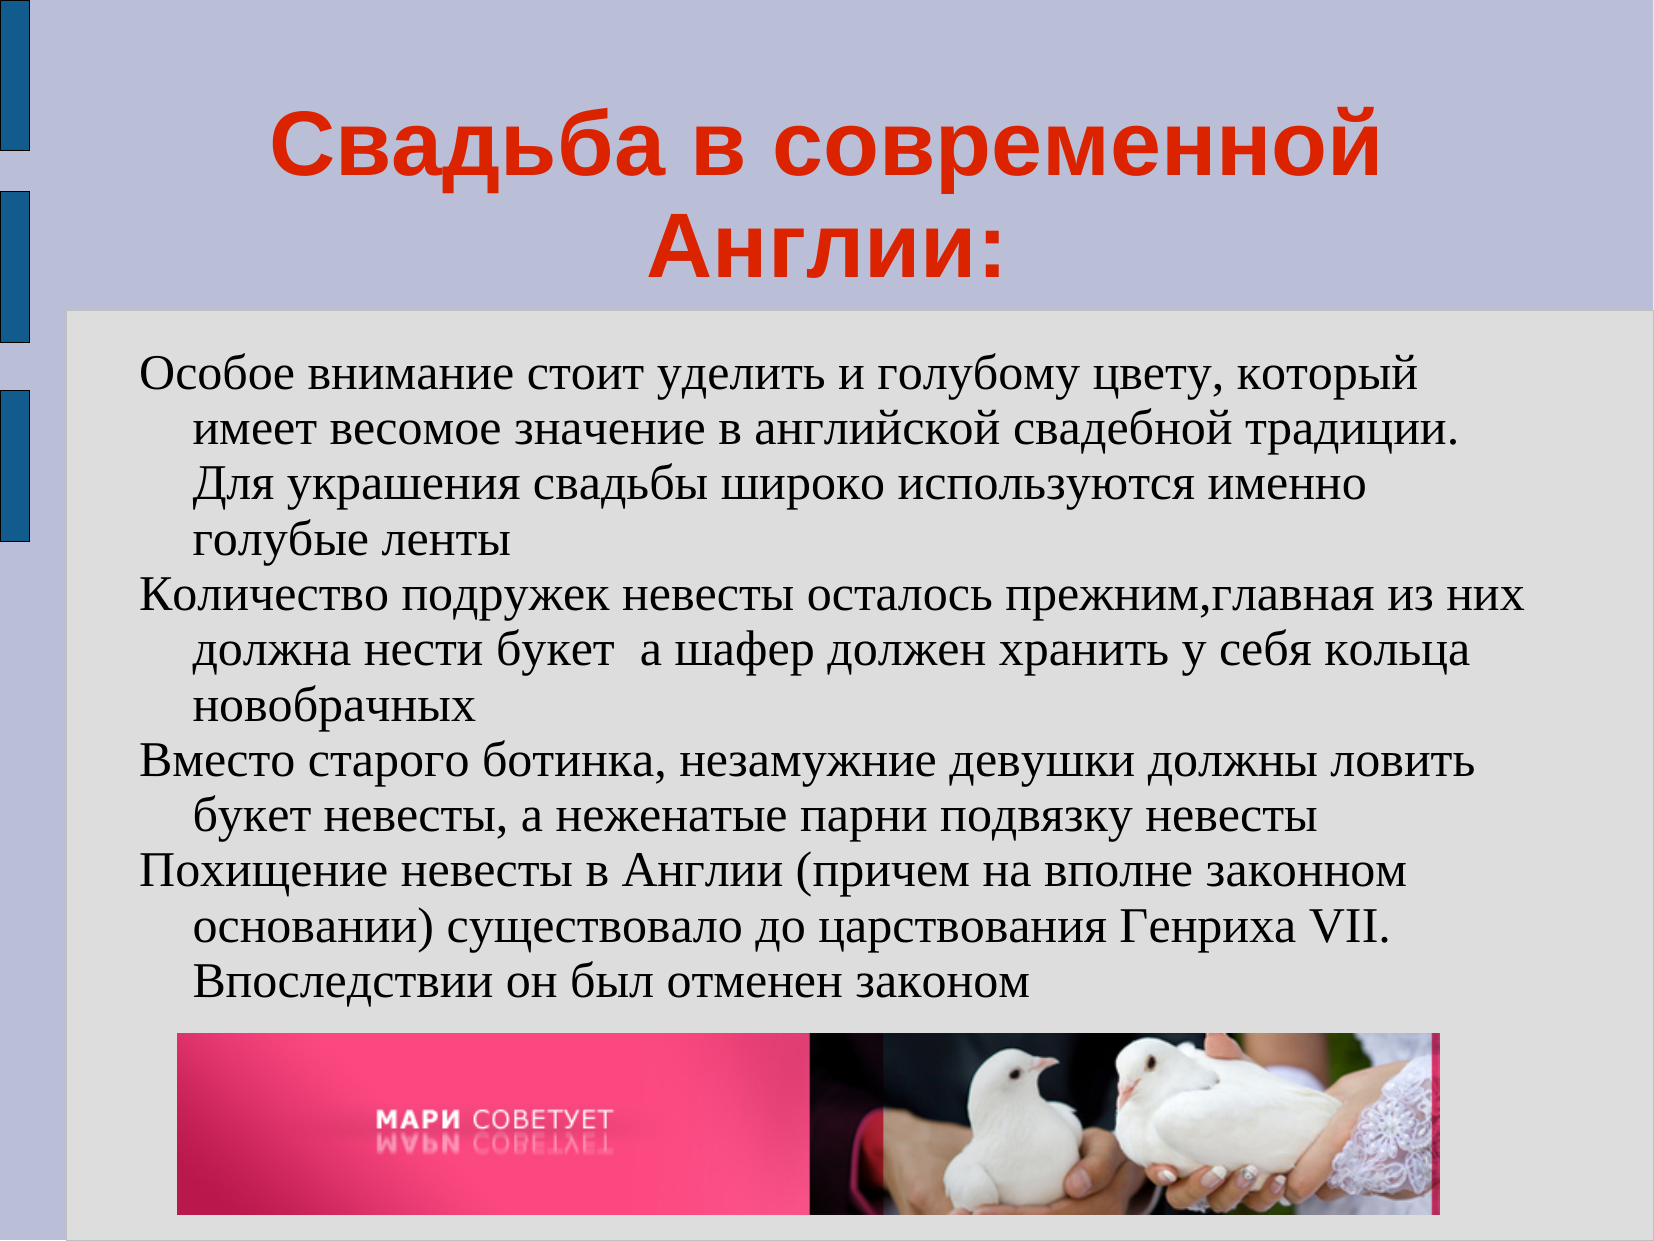

# Свадьба в современной Англии:
Особое внимание стоит уделить и голубому цвету, который имеет весомое значение в английской свадебной традиции. Для украшения свадьбы широко используются именно голубые ленты
Количество подружек невесты осталось прежним,главная из них должна нести букет а шафер должен хранить у себя кольца новобрачных
Вместо старого ботинка, незамужние девушки должны ловить букет невесты, а неженатые парни подвязку невесты
Похищение невесты в Англии (причем на вполне законном основании) существовало до царствования Генриха VII. Впоследствии он был отменен законом